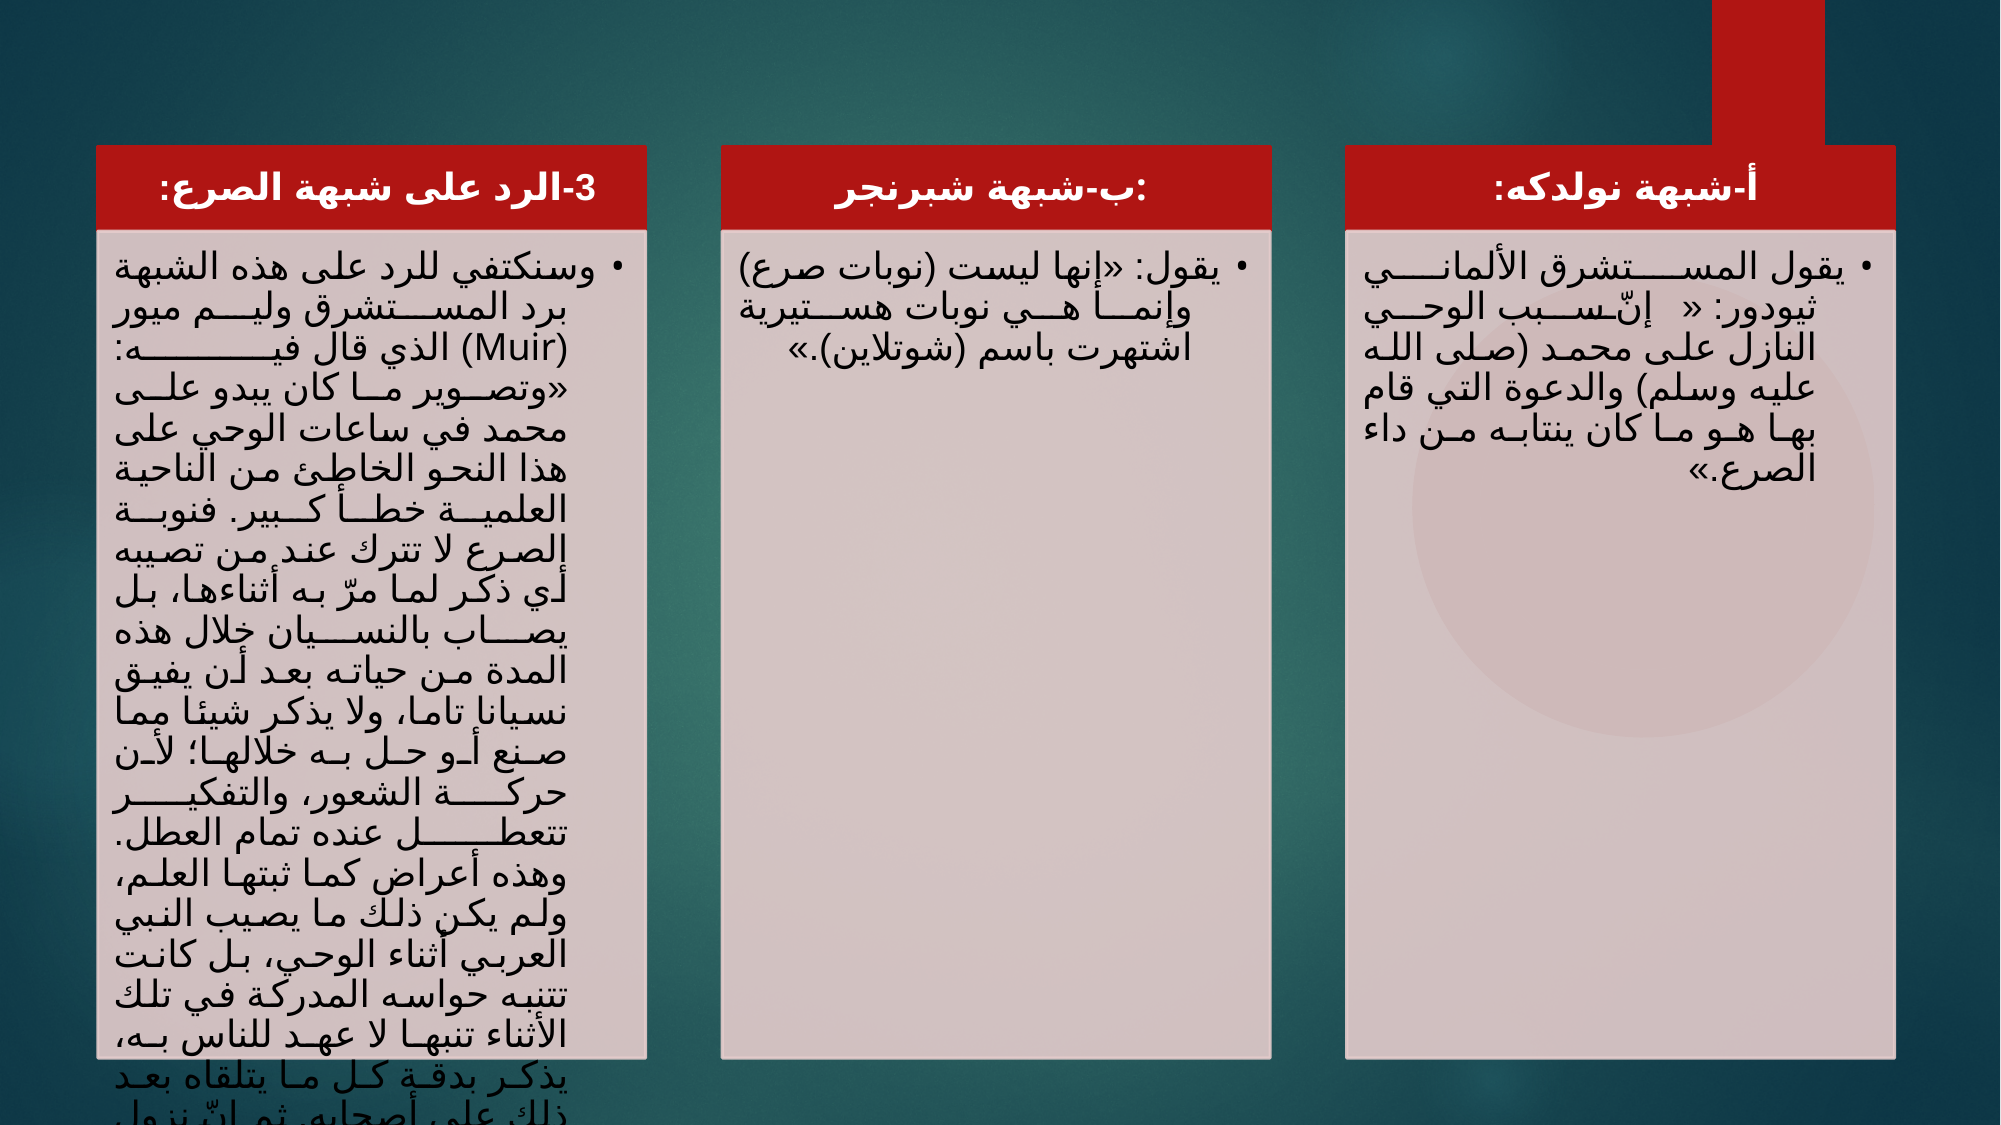

3-الرد على شبهة الصرع:
ب-شبهة شبرنجر:
أ-شبهة نولدكه:
وسنكتفي للرد على هذه الشبهة برد المستشرق وليم ميور (Muir) الذي قال فيه: «وتصوير ما كان يبدو على محمد في ساعات الوحي على هذا النحو الخاطئ من الناحية العلمية خطأ كبير. فنوبة الصرع لا تترك عند من تصيبه أي ذكر لما مرّ به أثناءها، بل يصاب بالنسيان خلال هذه المدة من حياته بعد أن يفيق نسيانا تاما، ولا يذكر شيئا مما صنع أو حل به خلالها؛ لأن حركة الشعور، والتفكير تتعطل عنده تمام العطل. وهذه أعراض كما ثبتها العلم، ولم يكن ذلك ما يصيب النبي العربي أثناء الوحي، بل كانت تتنبه حواسه المدركة في تلك الأثناء تنبها لا عهد للناس به، يذكر بدقة كل ما يتلقاه بعد ذلك على أصحابه. ثم إنّ نزول الوحي لم يك مقترنا دوما بالغيبوبة الحسية مع وجود الإدراك الروحي، بل كثيرا ما يحدث والنبي في تمام يقظته العادية.»
يقول: «إنها ليست (نوبات صرع) وإنما هي نوبات هستيرية اشتهرت باسم (شوتلاين).»
يقول المستشرق الألماني ثيودور: «إنّ سبب الوحي النازل على محمد (صلى الله عليه وسلم) والدعوة التي قام بها هو ما كان ينتابه من داء الصرع.»